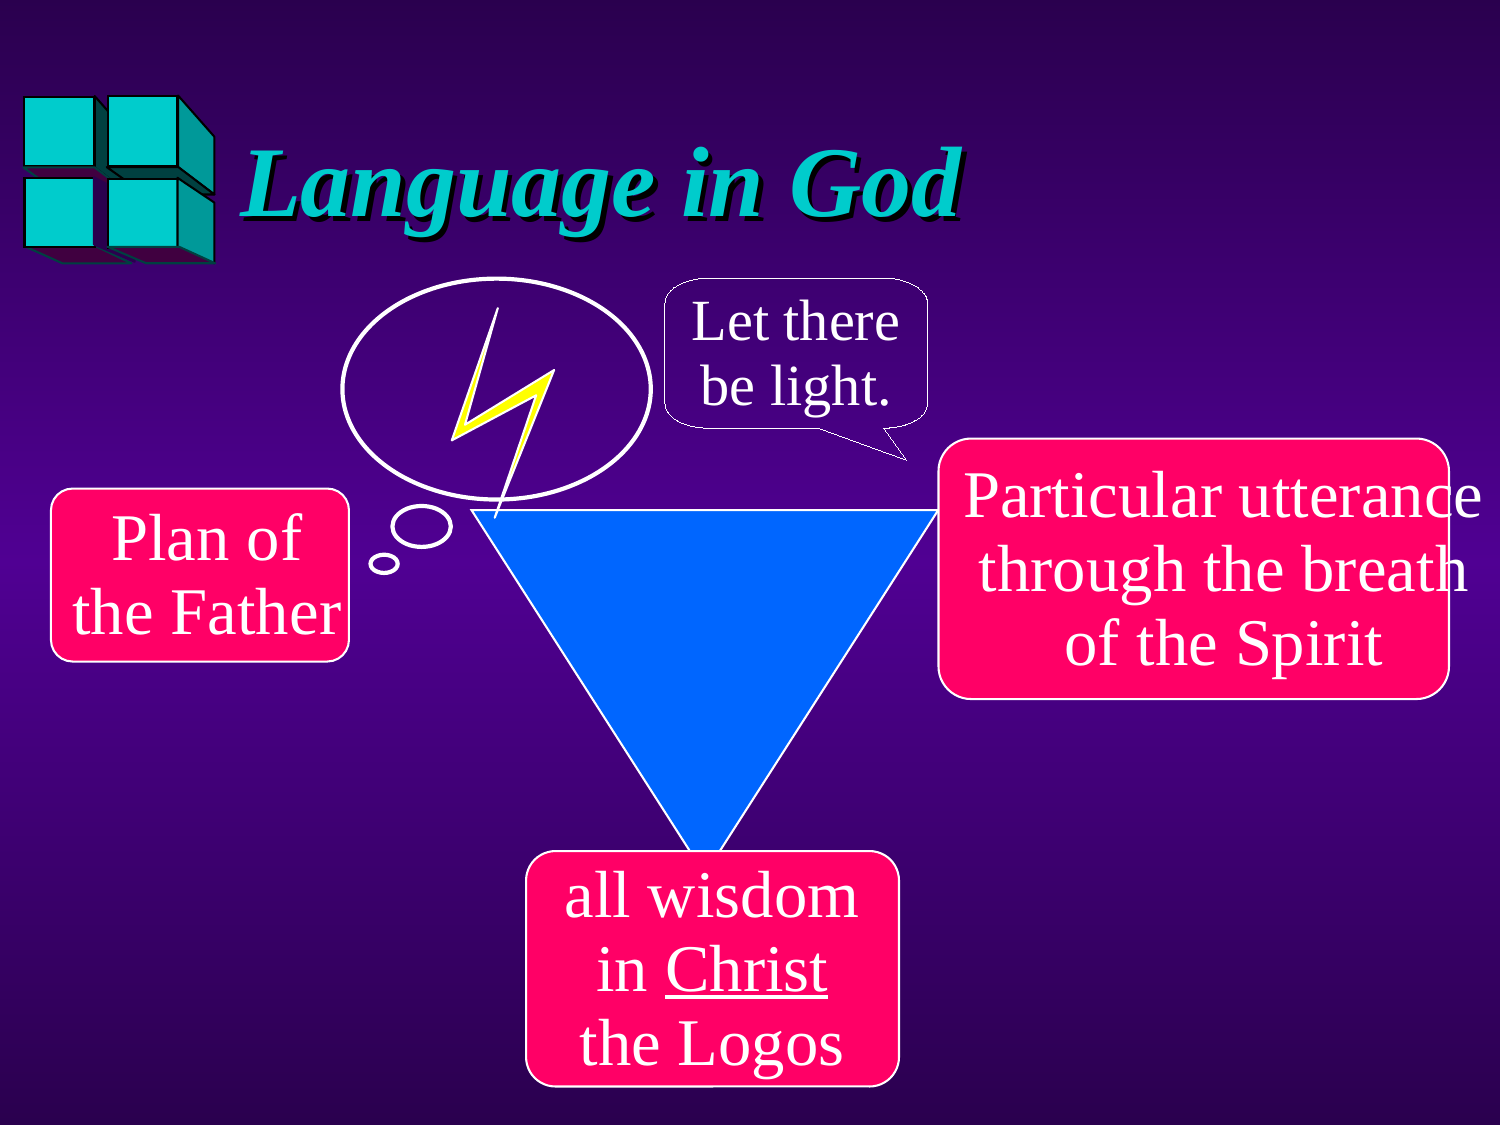

# Language in God
Let there
be light.
Particular utterance
through the breath
of the Spirit
Plan of
the Father
all wisdom
in Christ
the Logos